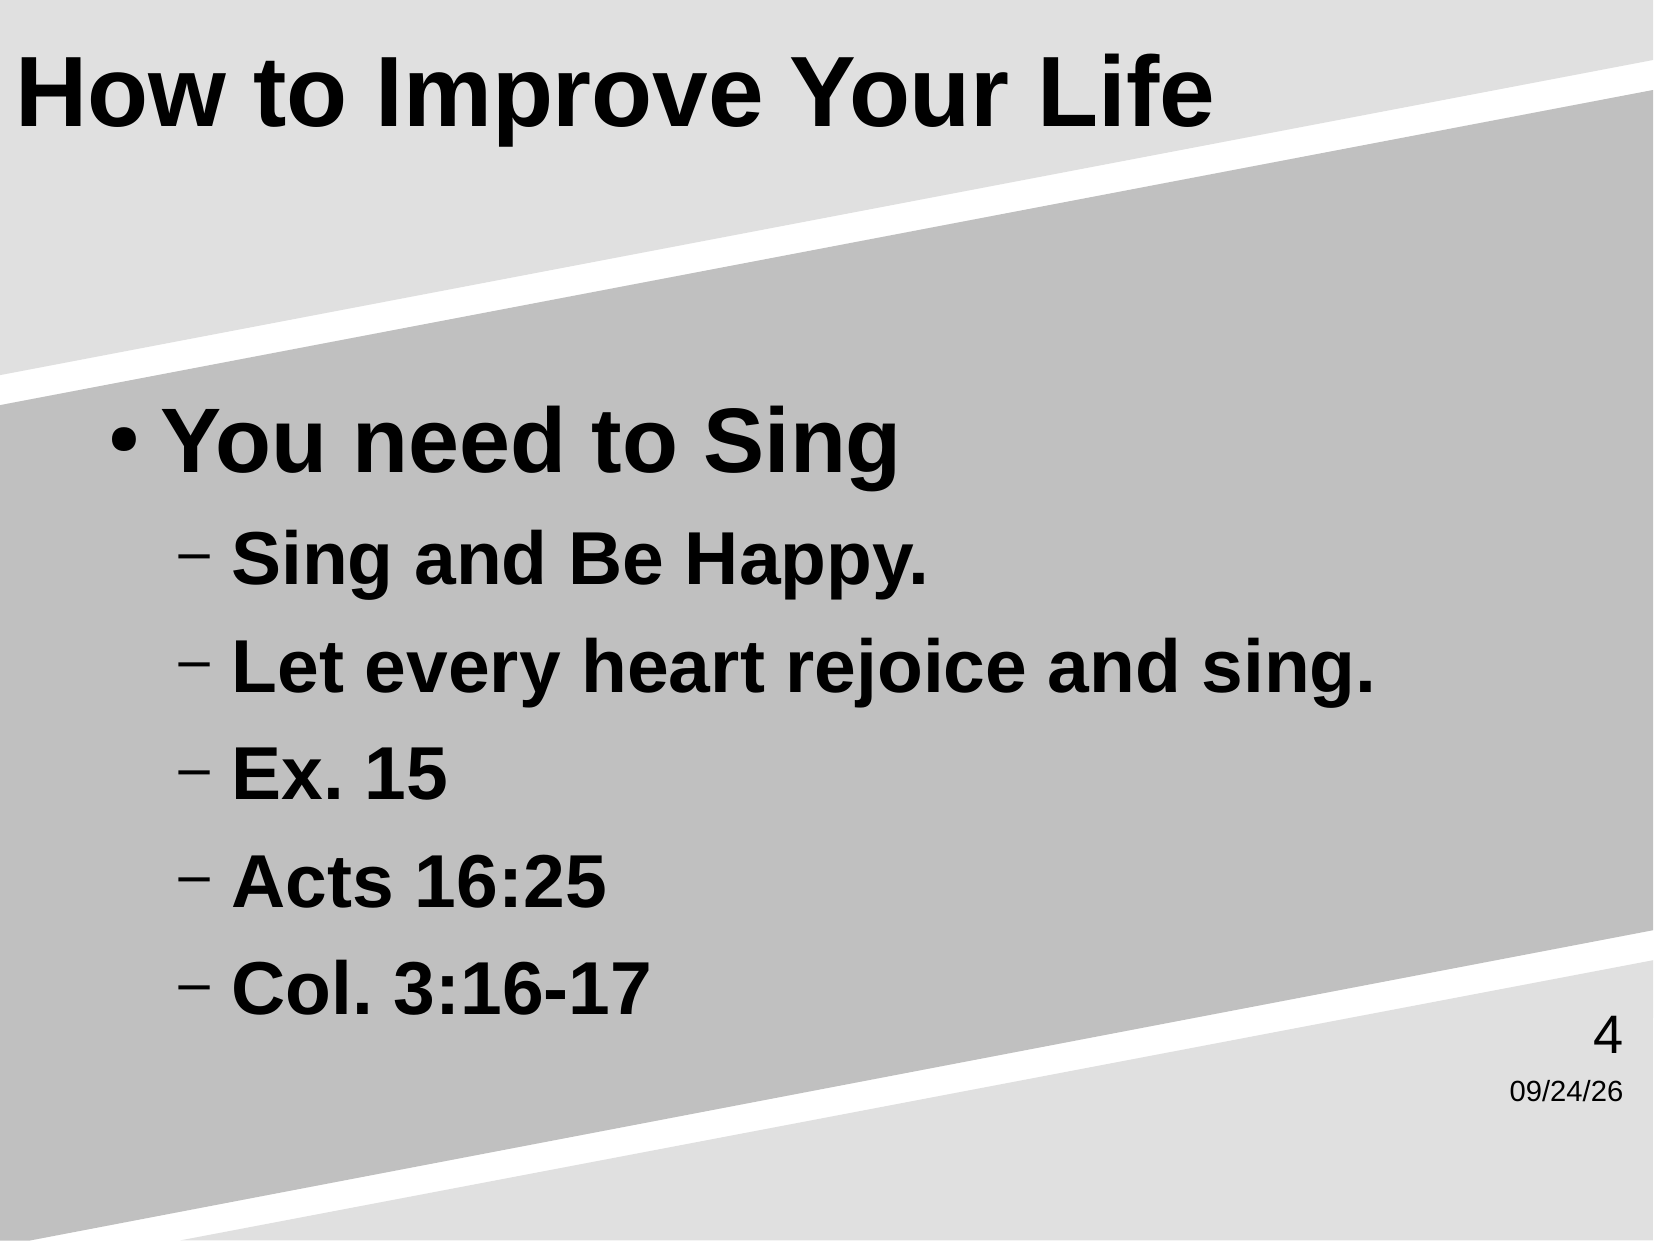

# How to Improve Your Life
You need to Sing
Sing and Be Happy.
Let every heart rejoice and sing.
Ex. 15
Acts 16:25
Col. 3:16-17
4